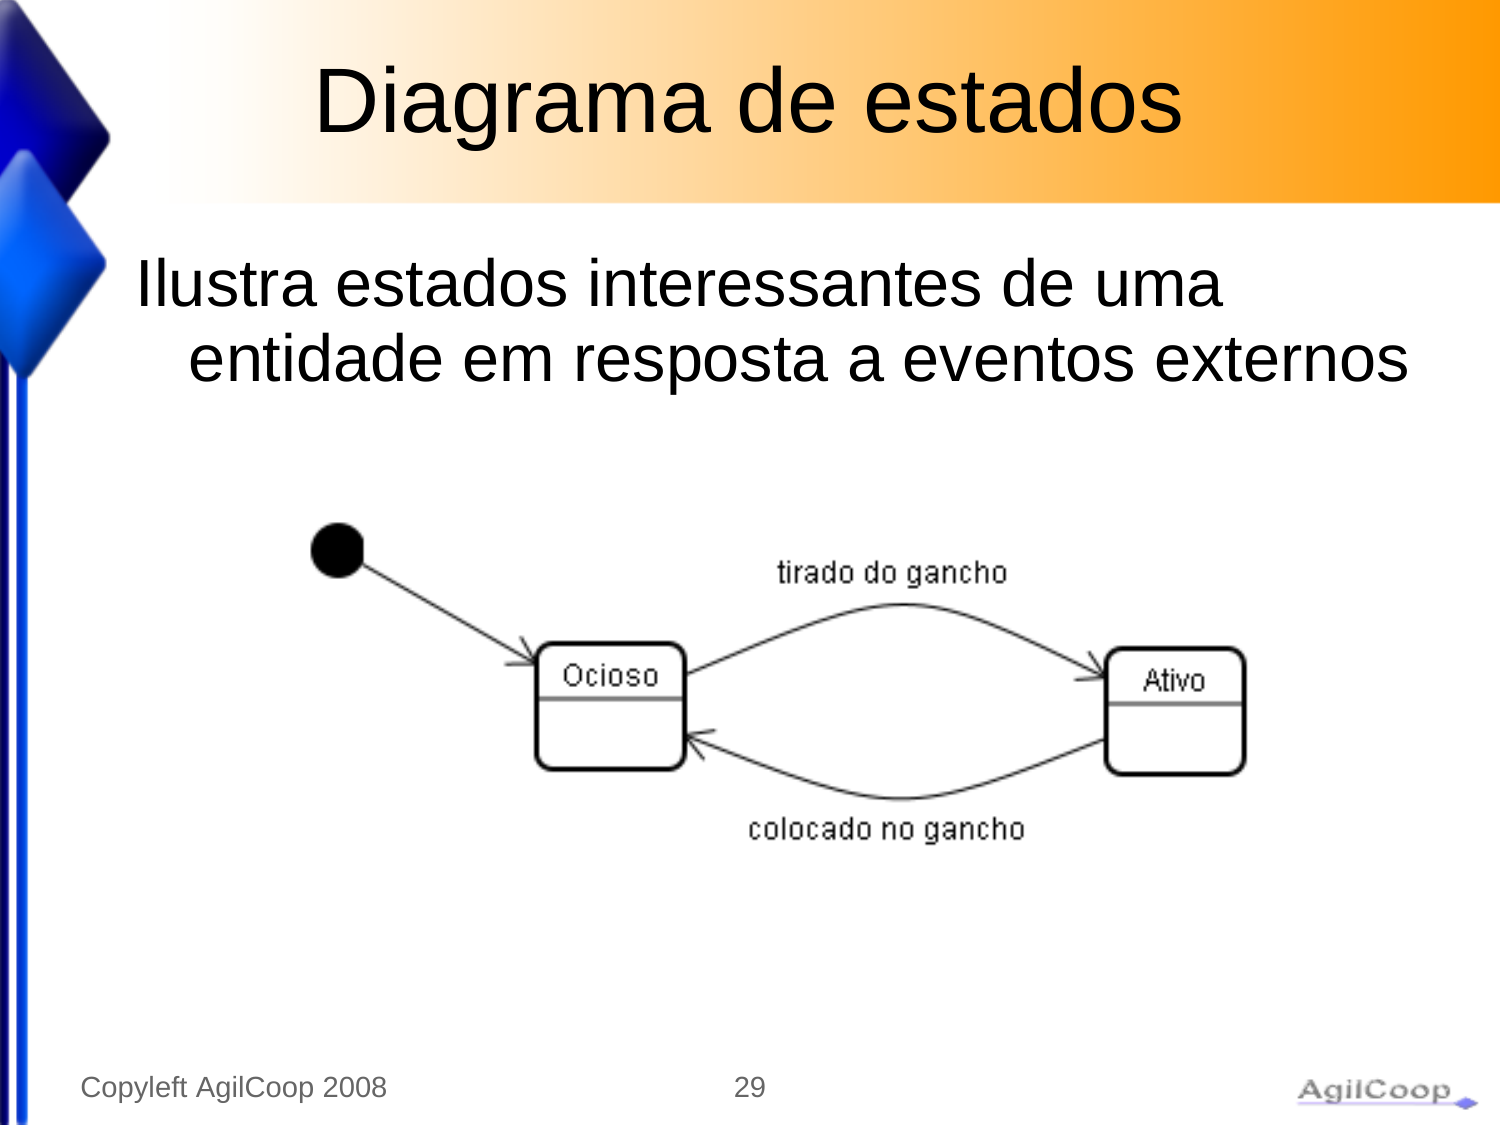

# Diagrama de estados
Ilustra estados interessantes de uma entidade em resposta a eventos externos
Copyleft AgilCoop 2008
29